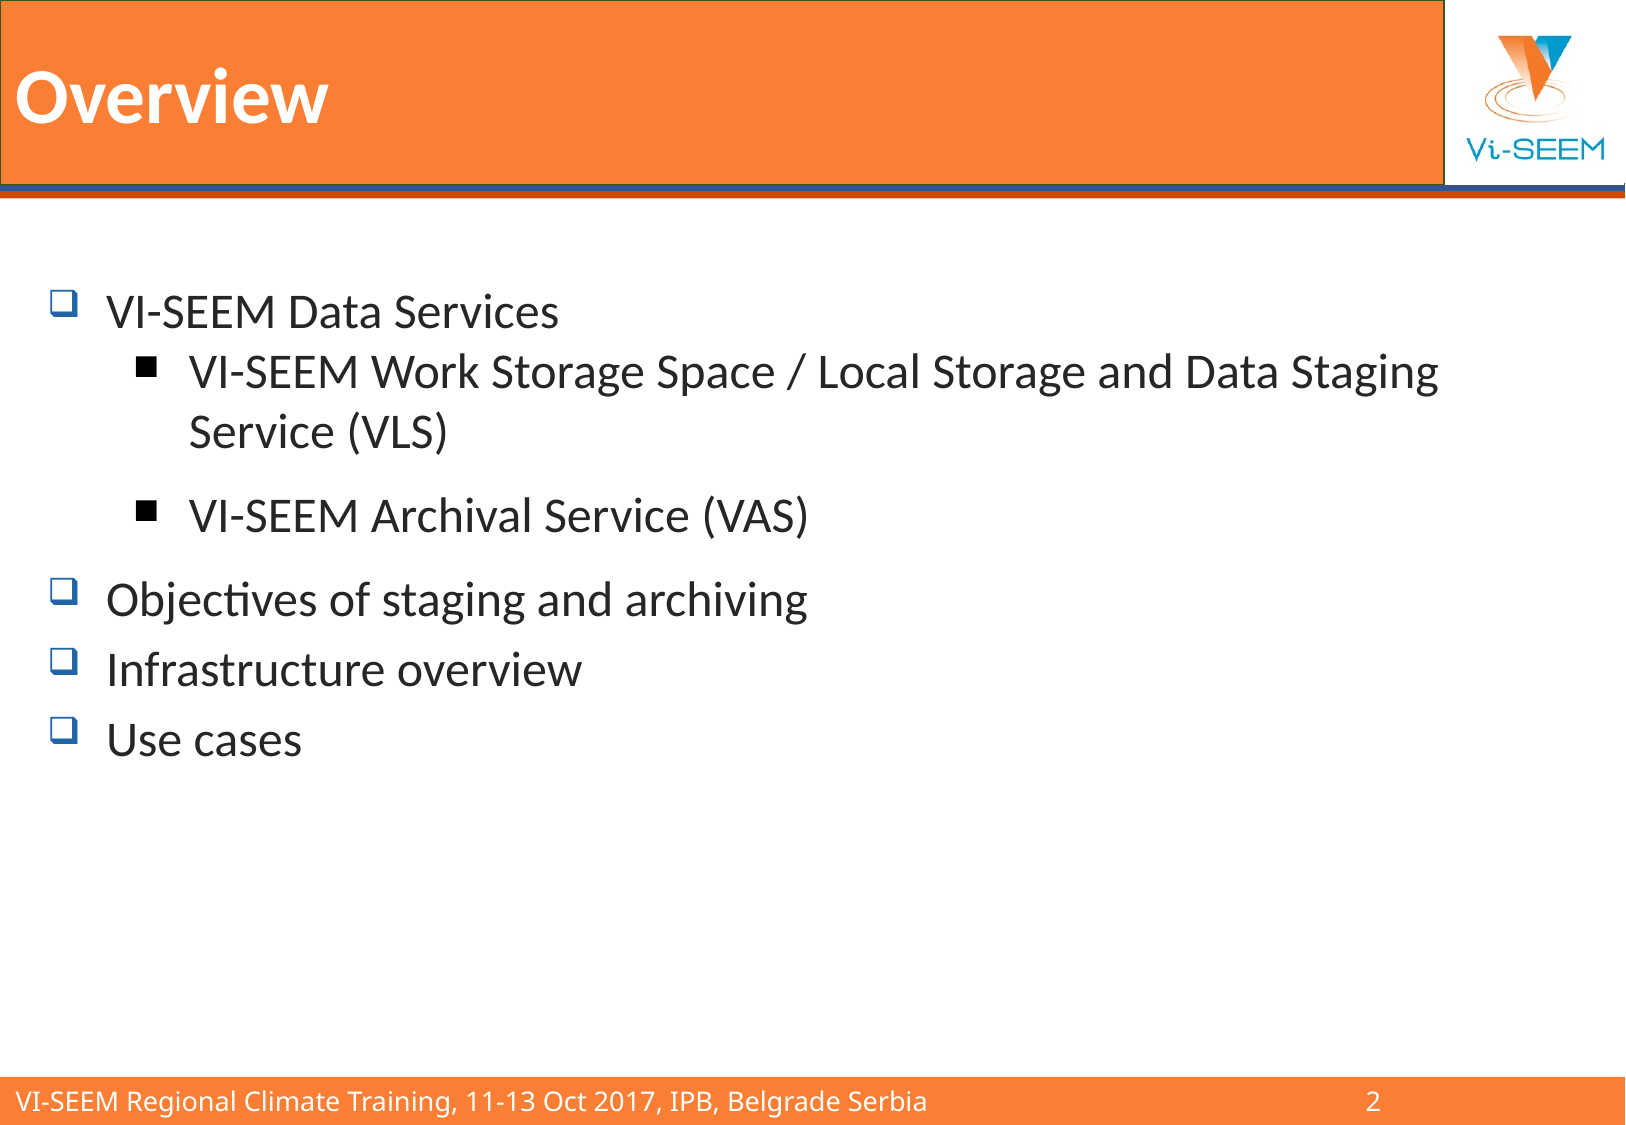

# Overview
VI-SEEM Data Services
VI-SEEM Work Storage Space / Local Storage and Data Staging Service (VLS)
VI-SEEM Archival Service (VAS)
Objectives of staging and archiving
Infrastructure overview
Use cases
VI-SEEM Regional Climate Training, 11-13 Oct 2017, IPB, Belgrade Serbia